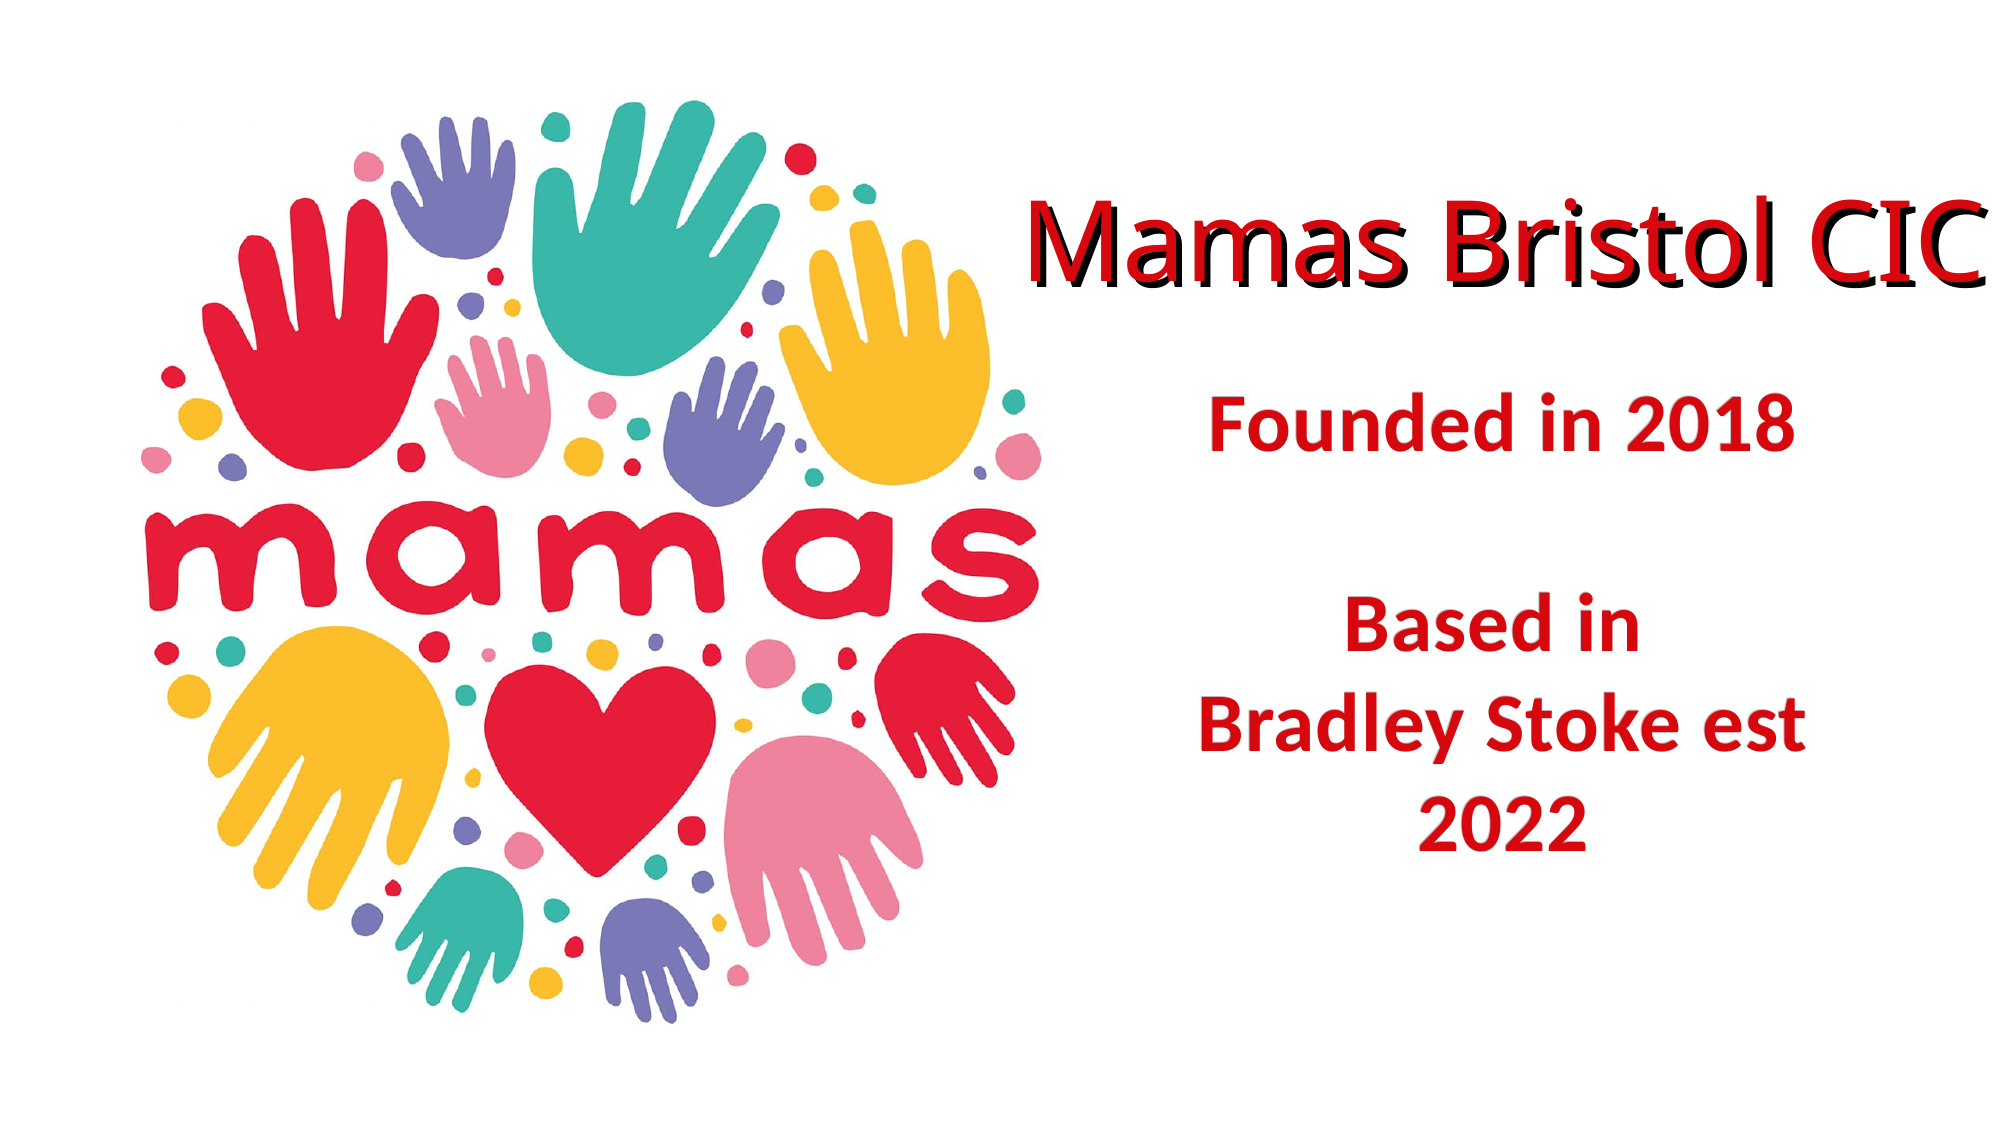

Mamas Bristol CIC
Founded in 2018
Based in
Bradley Stoke est 2022